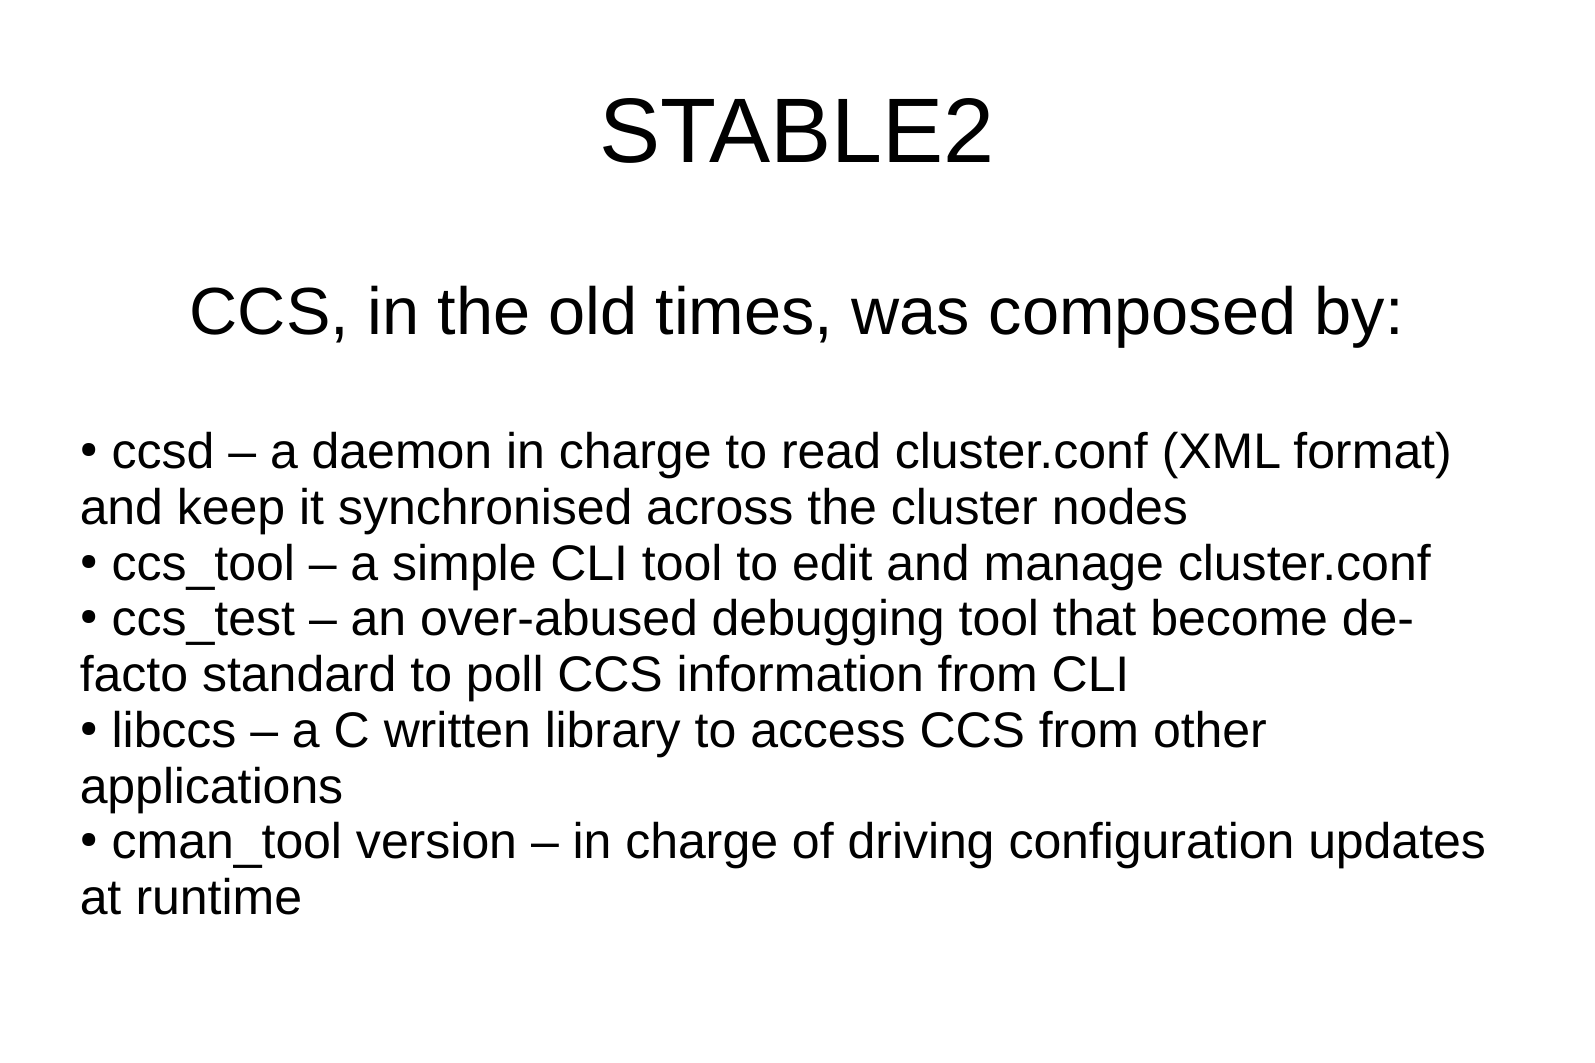

# STABLE2
CCS, in the old times, was composed by:
 ccsd – a daemon in charge to read cluster.conf (XML format) and keep it synchronised across the cluster nodes
 ccs_tool – a simple CLI tool to edit and manage cluster.conf
 ccs_test – an over-abused debugging tool that become de-facto standard to poll CCS information from CLI
 libccs – a C written library to access CCS from other applications
 cman_tool version – in charge of driving configuration updates at runtime